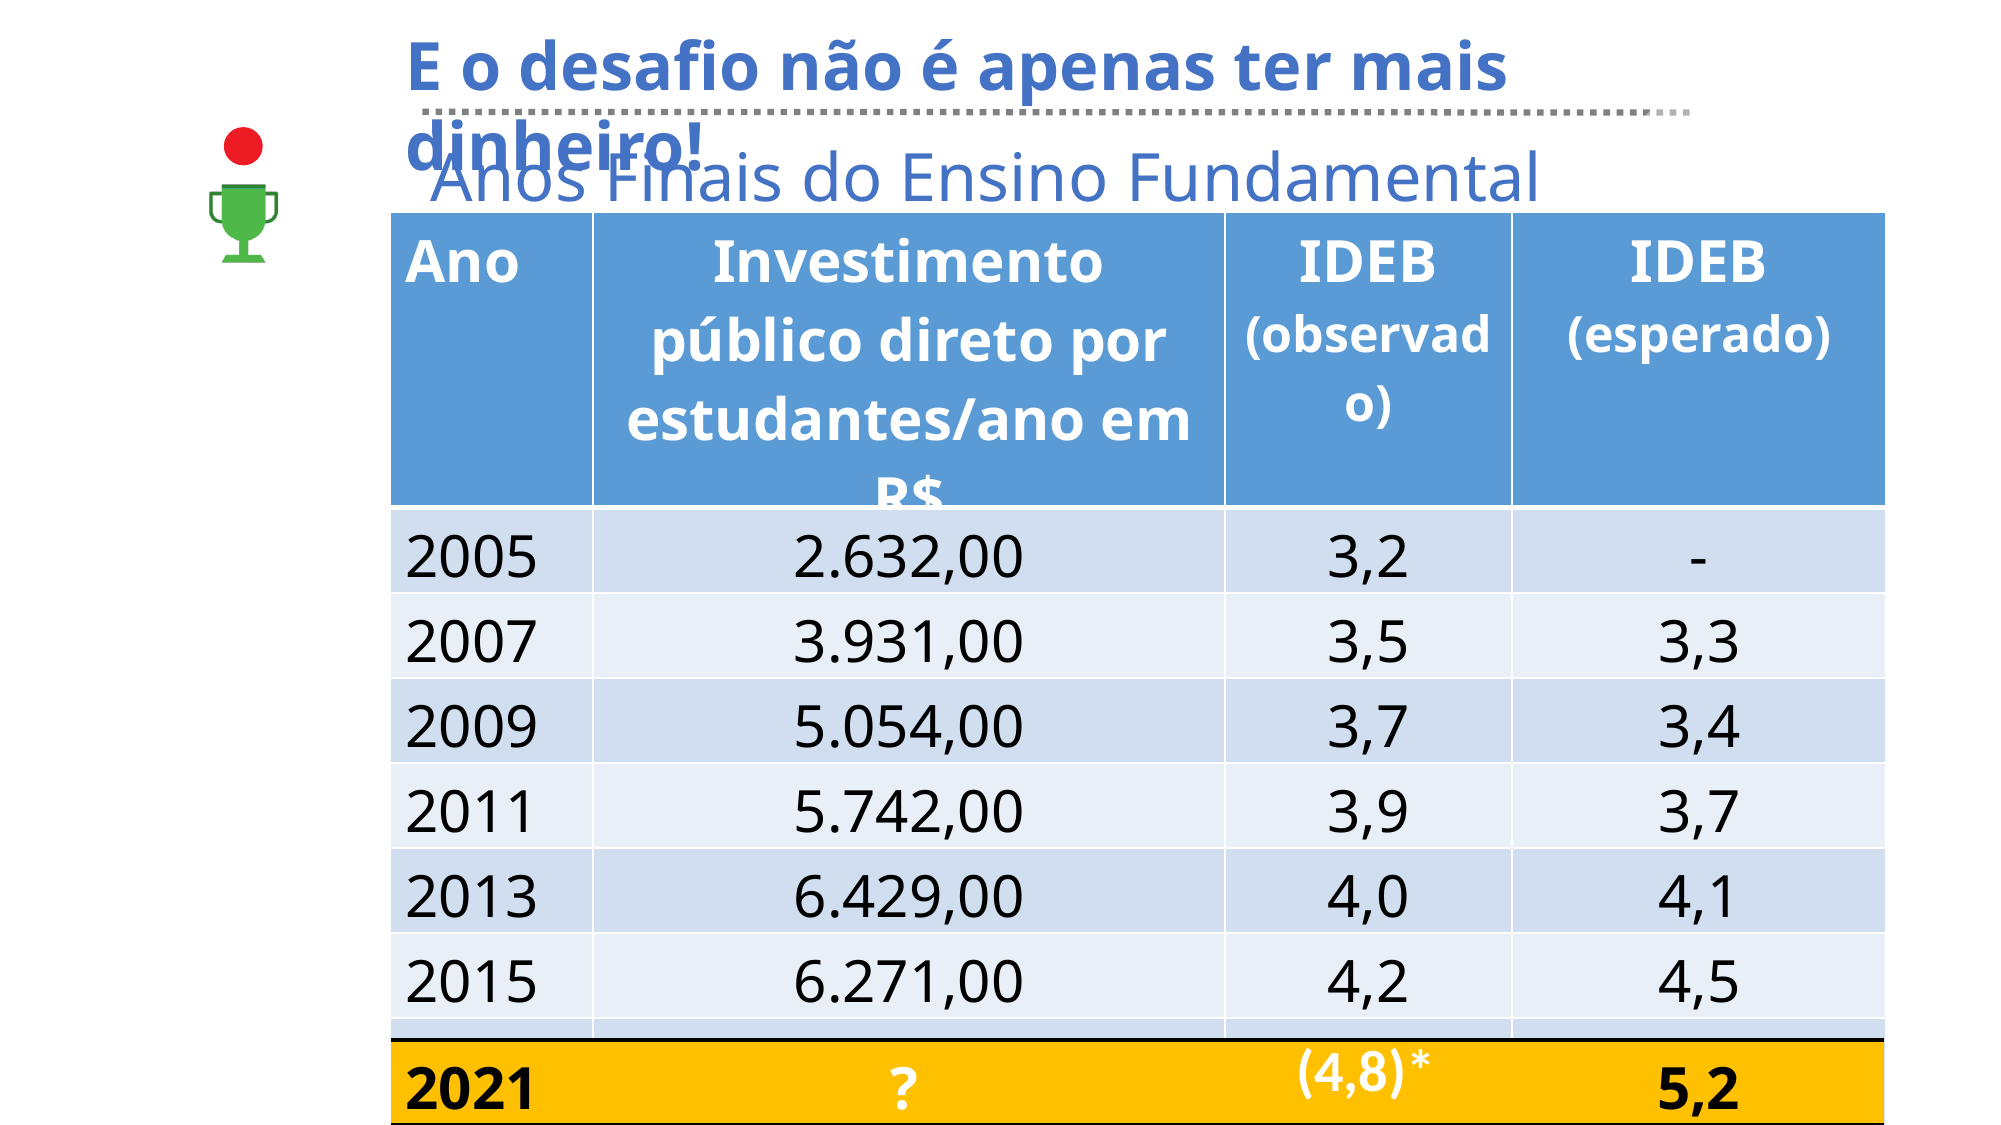

E o desafio não é apenas ter mais dinheiro!
Anos Finais do Ensino Fundamental
| Ano | Investimento público direto por estudantes/ano em R$ | IDEB (observado) | IDEB (esperado) |
| --- | --- | --- | --- |
| 2005 | 2.632,00 | 3,2 | - |
| 2007 | 3.931,00 | 3,5 | 3,3 |
| 2009 | 5.054,00 | 3,7 | 3,4 |
| 2011 | 5.742,00 | 3,9 | 3,7 |
| 2013 | 6.429,00 | 4,0 | 4,1 |
| 2015 | 6.271,00 | 4,2 | 4,5 |
| 2017 | (não calculado pelo INEP) | 4,4 | 4,7 |
| 2021 | ? | (4,8)\* | 5,2 |
| --- | --- | --- | --- |